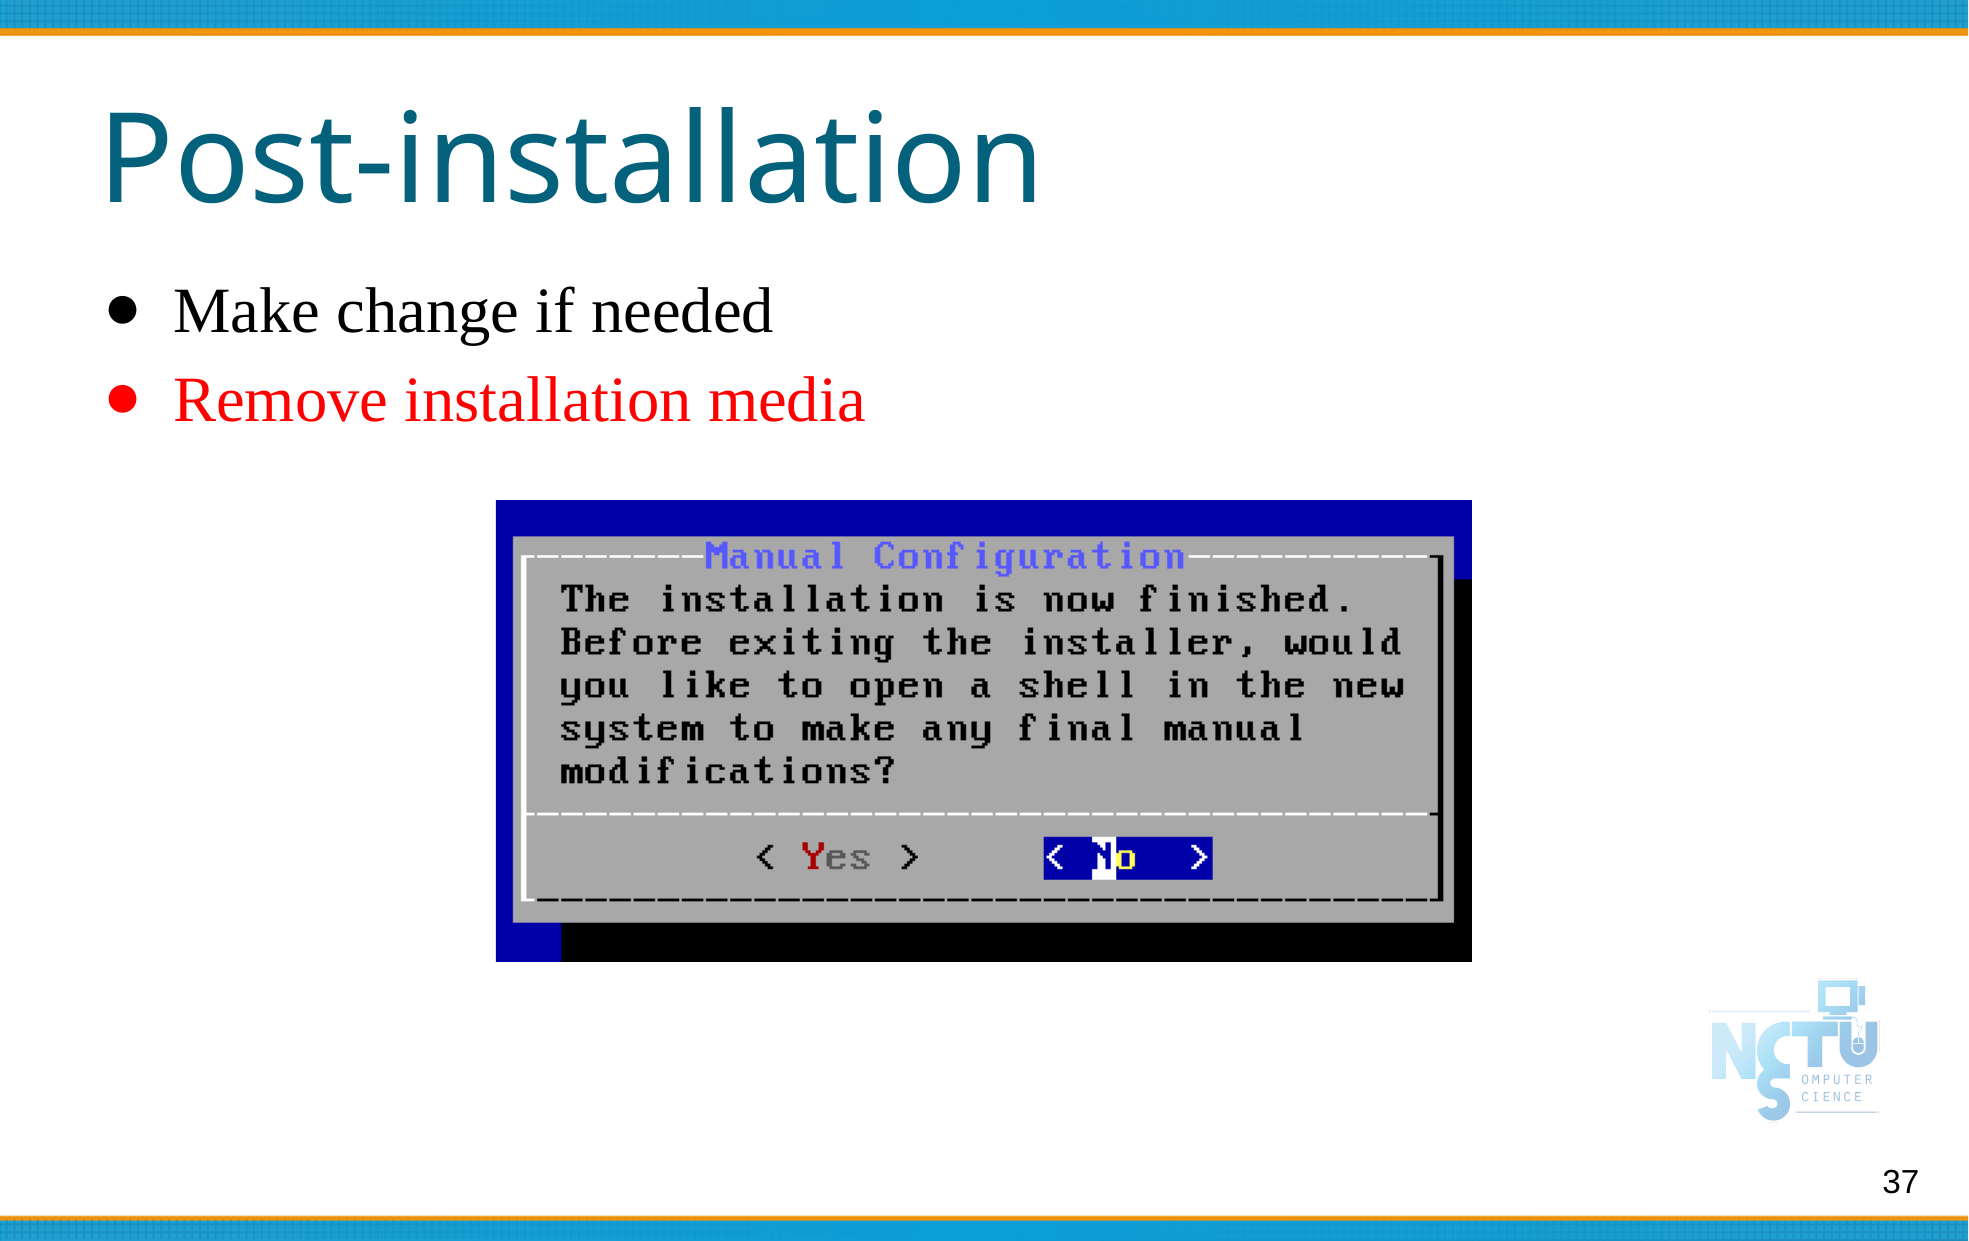

# Post-installation
Make change if needed
Remove installation media